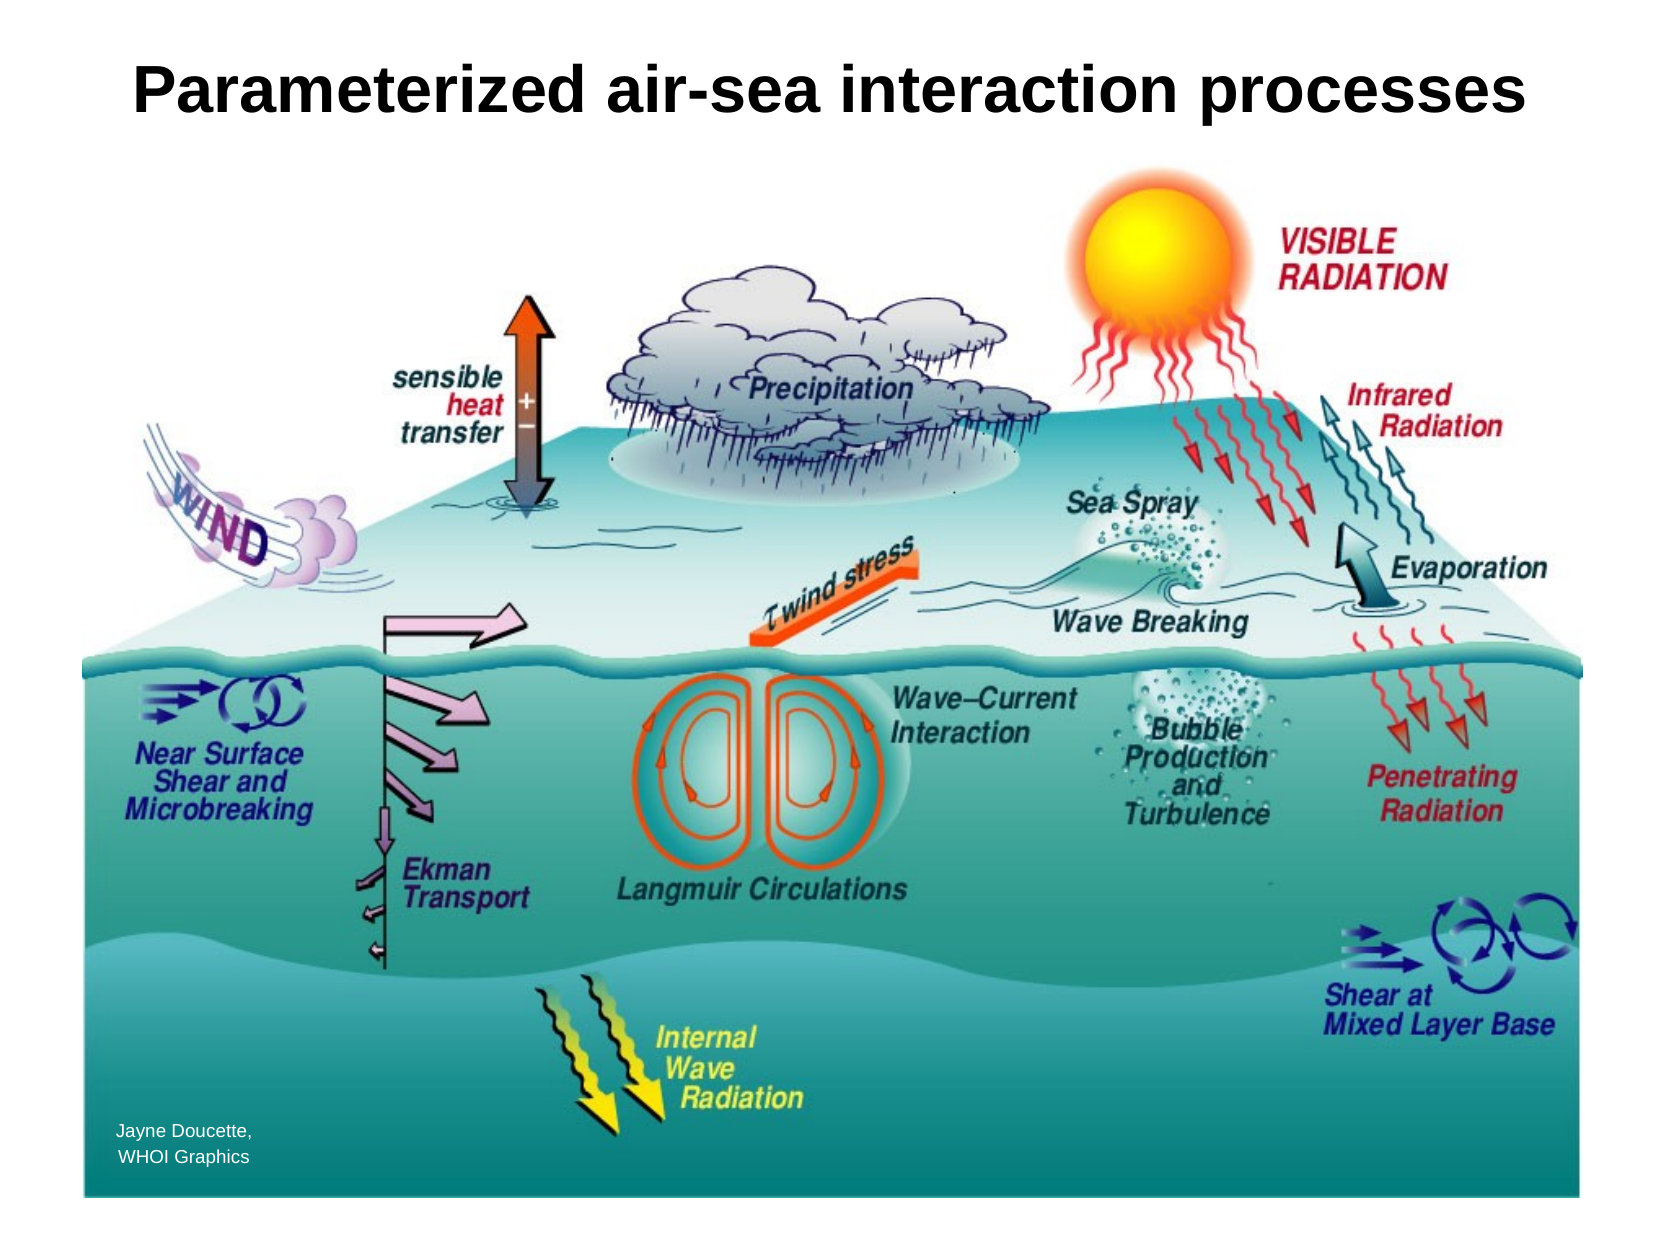

Parameterized air-sea interaction processes
Jayne Doucette,
WHOI Graphics